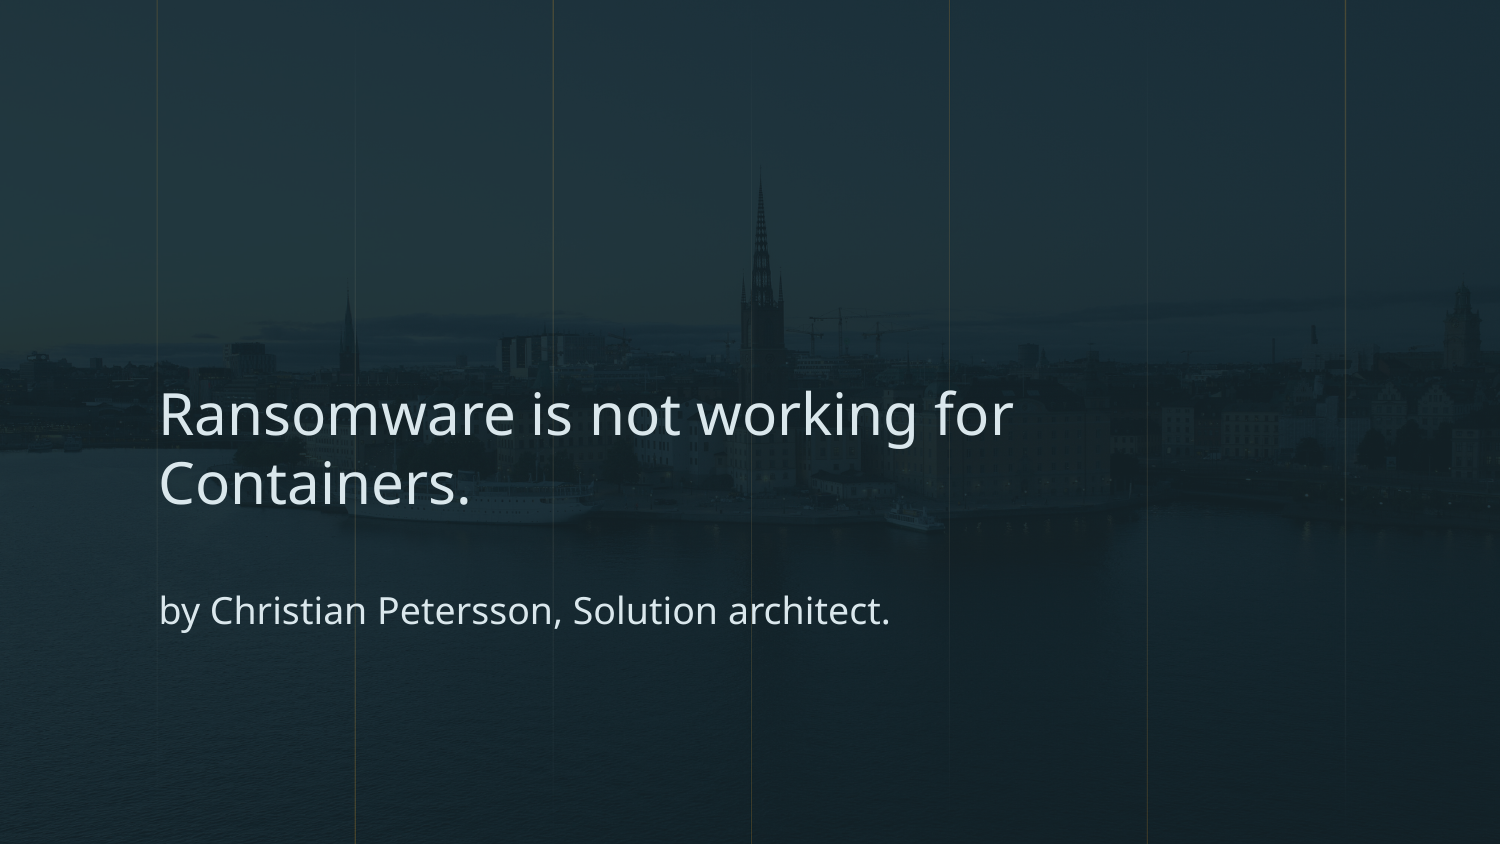

Ransomware is not working for Containers.
by Christian Petersson, Solution architect.